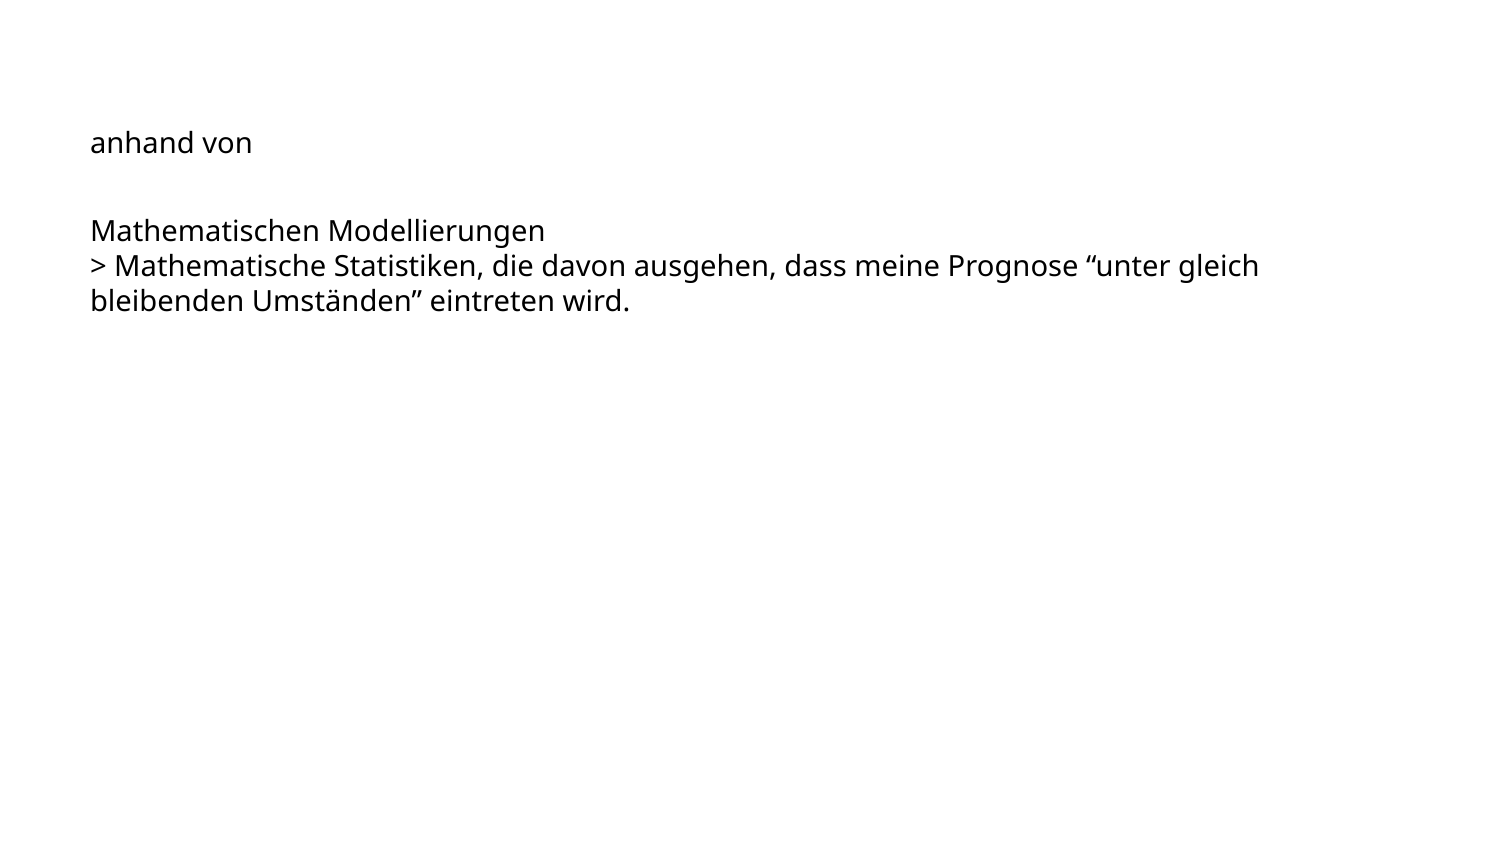

# anhand von
Mathematischen Modellierungen
> Mathematische Statistiken, die davon ausgehen, dass meine Prognose “unter gleich bleibenden Umständen” eintreten wird.